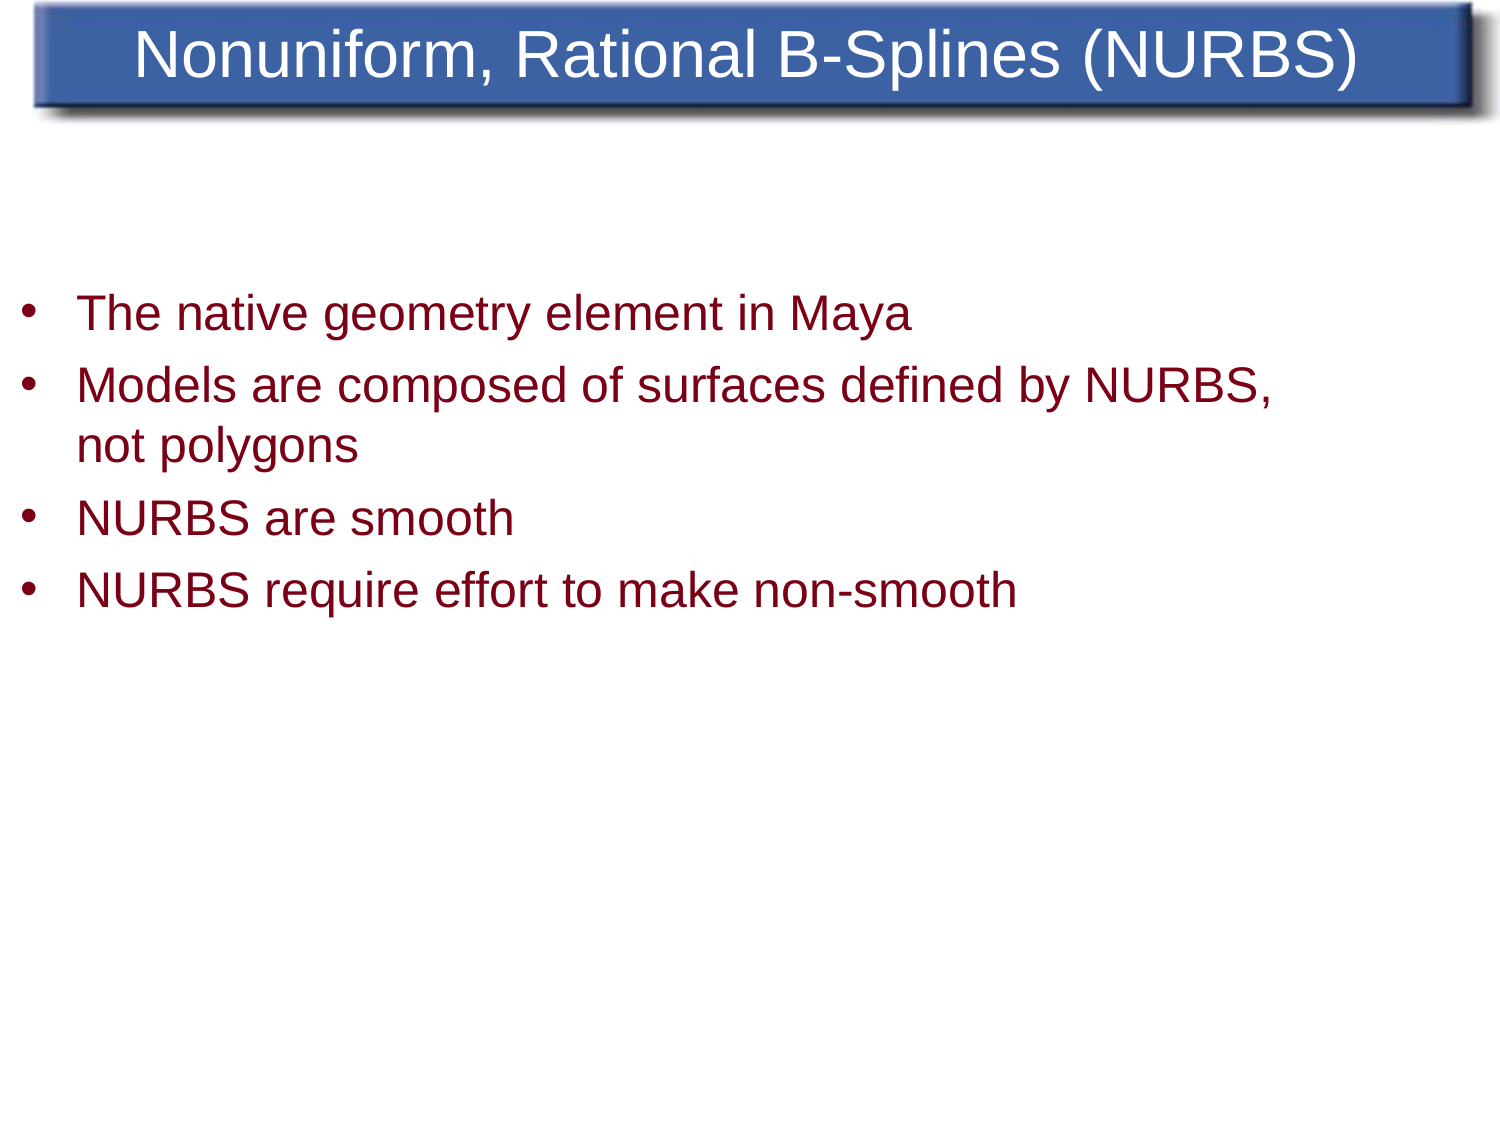

# Nonuniform, Rational B-Splines (NURBS)
The native geometry element in Maya
Models are composed of surfaces defined by NURBS, not polygons
NURBS are smooth
NURBS require effort to make non-smooth